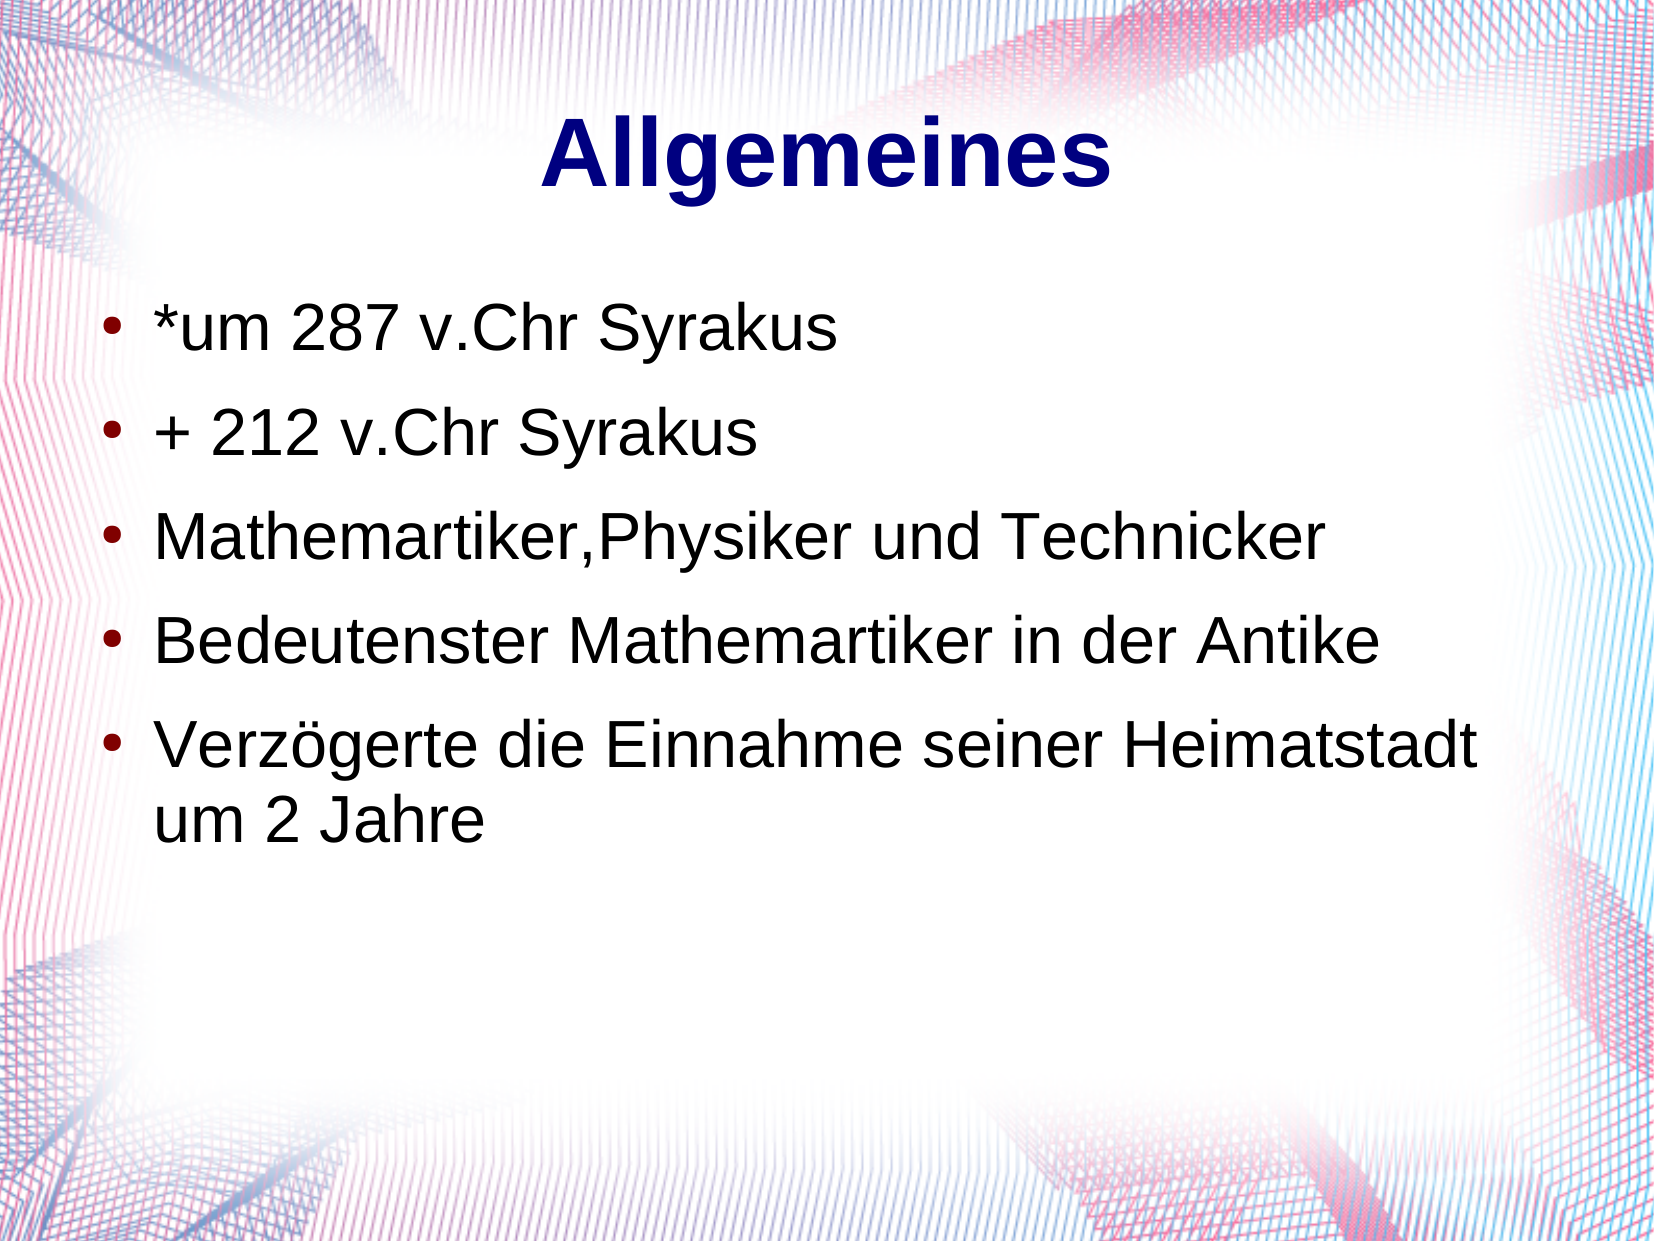

# Allgemeines
*um 287 v.Chr Syrakus
+ 212 v.Chr Syrakus
Mathemartiker,Physiker und Technicker
Bedeutenster Mathemartiker in der Antike
Verzögerte die Einnahme seiner Heimatstadt um 2 Jahre